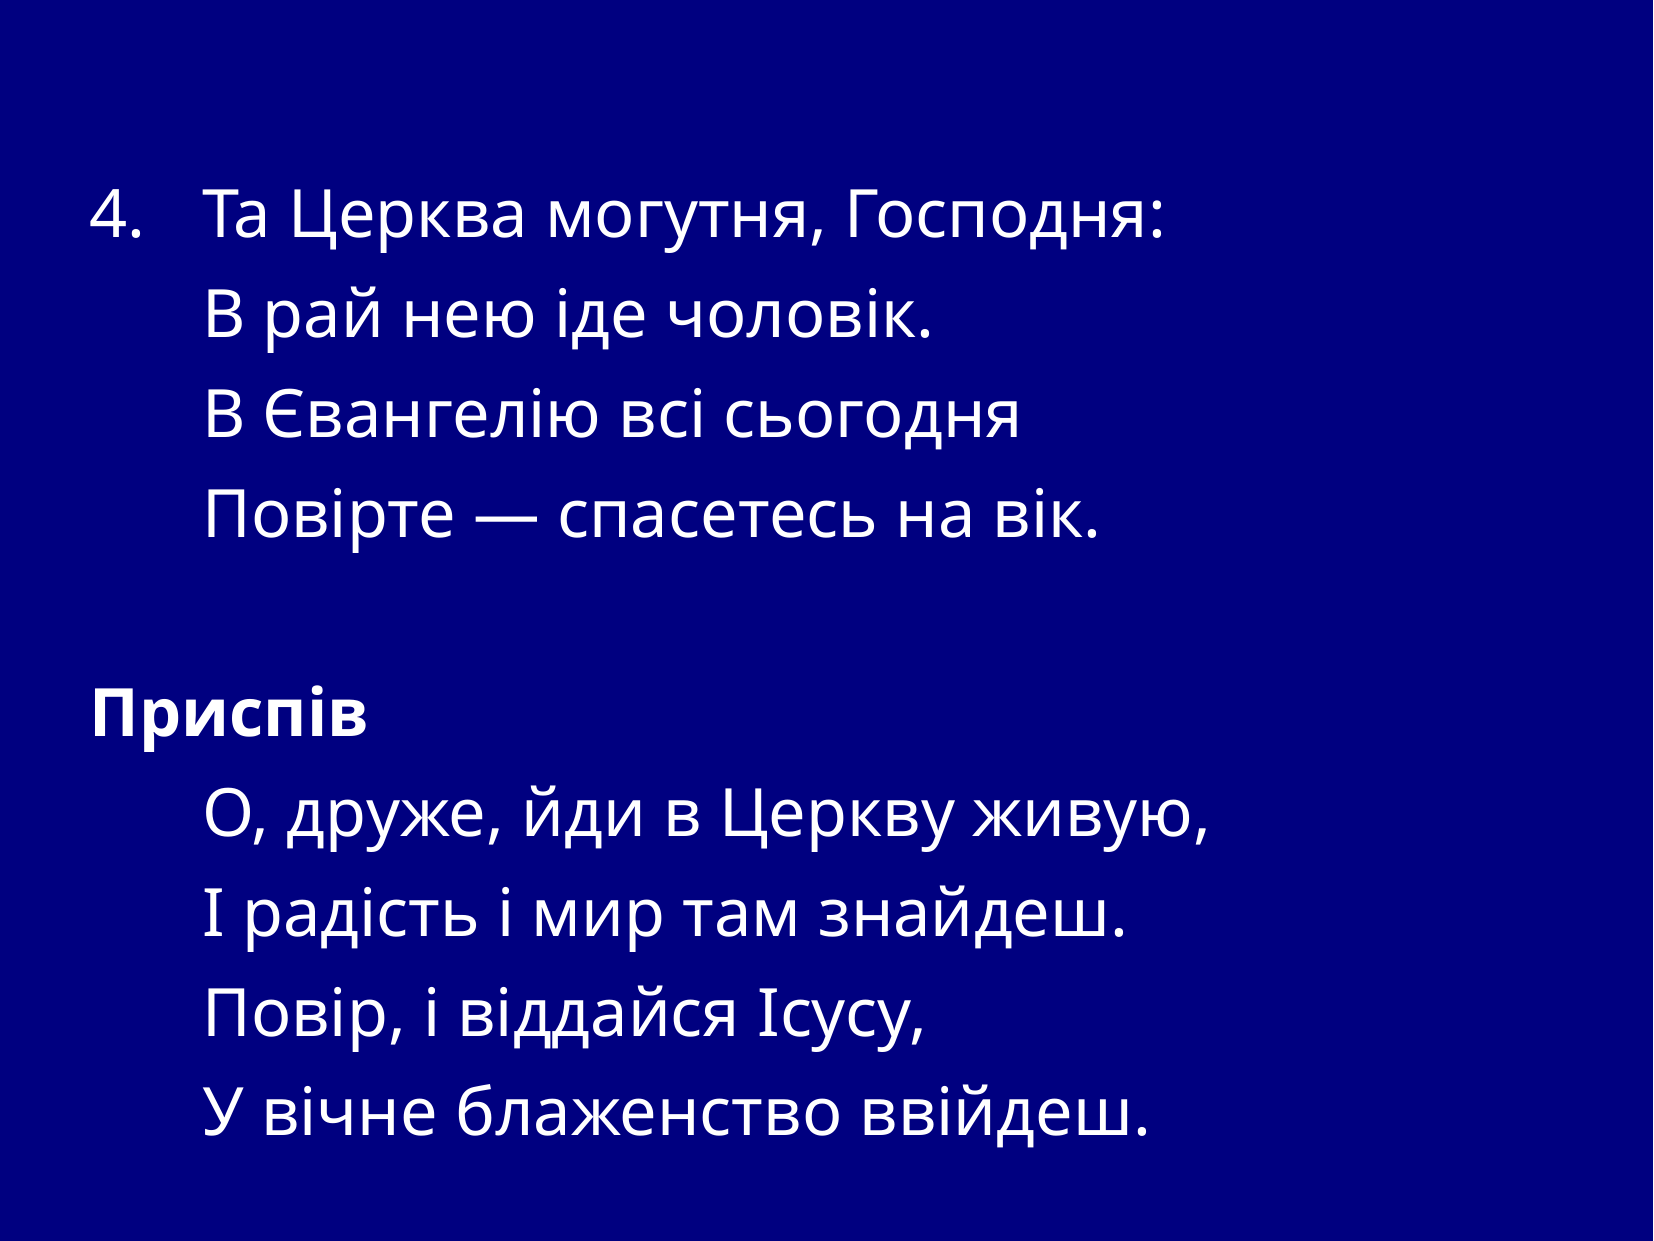

4.	Та Церква могутня, Господня:
	В рай нею іде чоловік.
	В Євангелію всі сьогодня
	Повірте ― спасетесь на вік.
Приспів
	О, друже, йди в Церкву живую,
	І радість і мир там знайдеш.
	Повір, і віддайся Ісусу,
	У вічне блаженство ввійдеш.